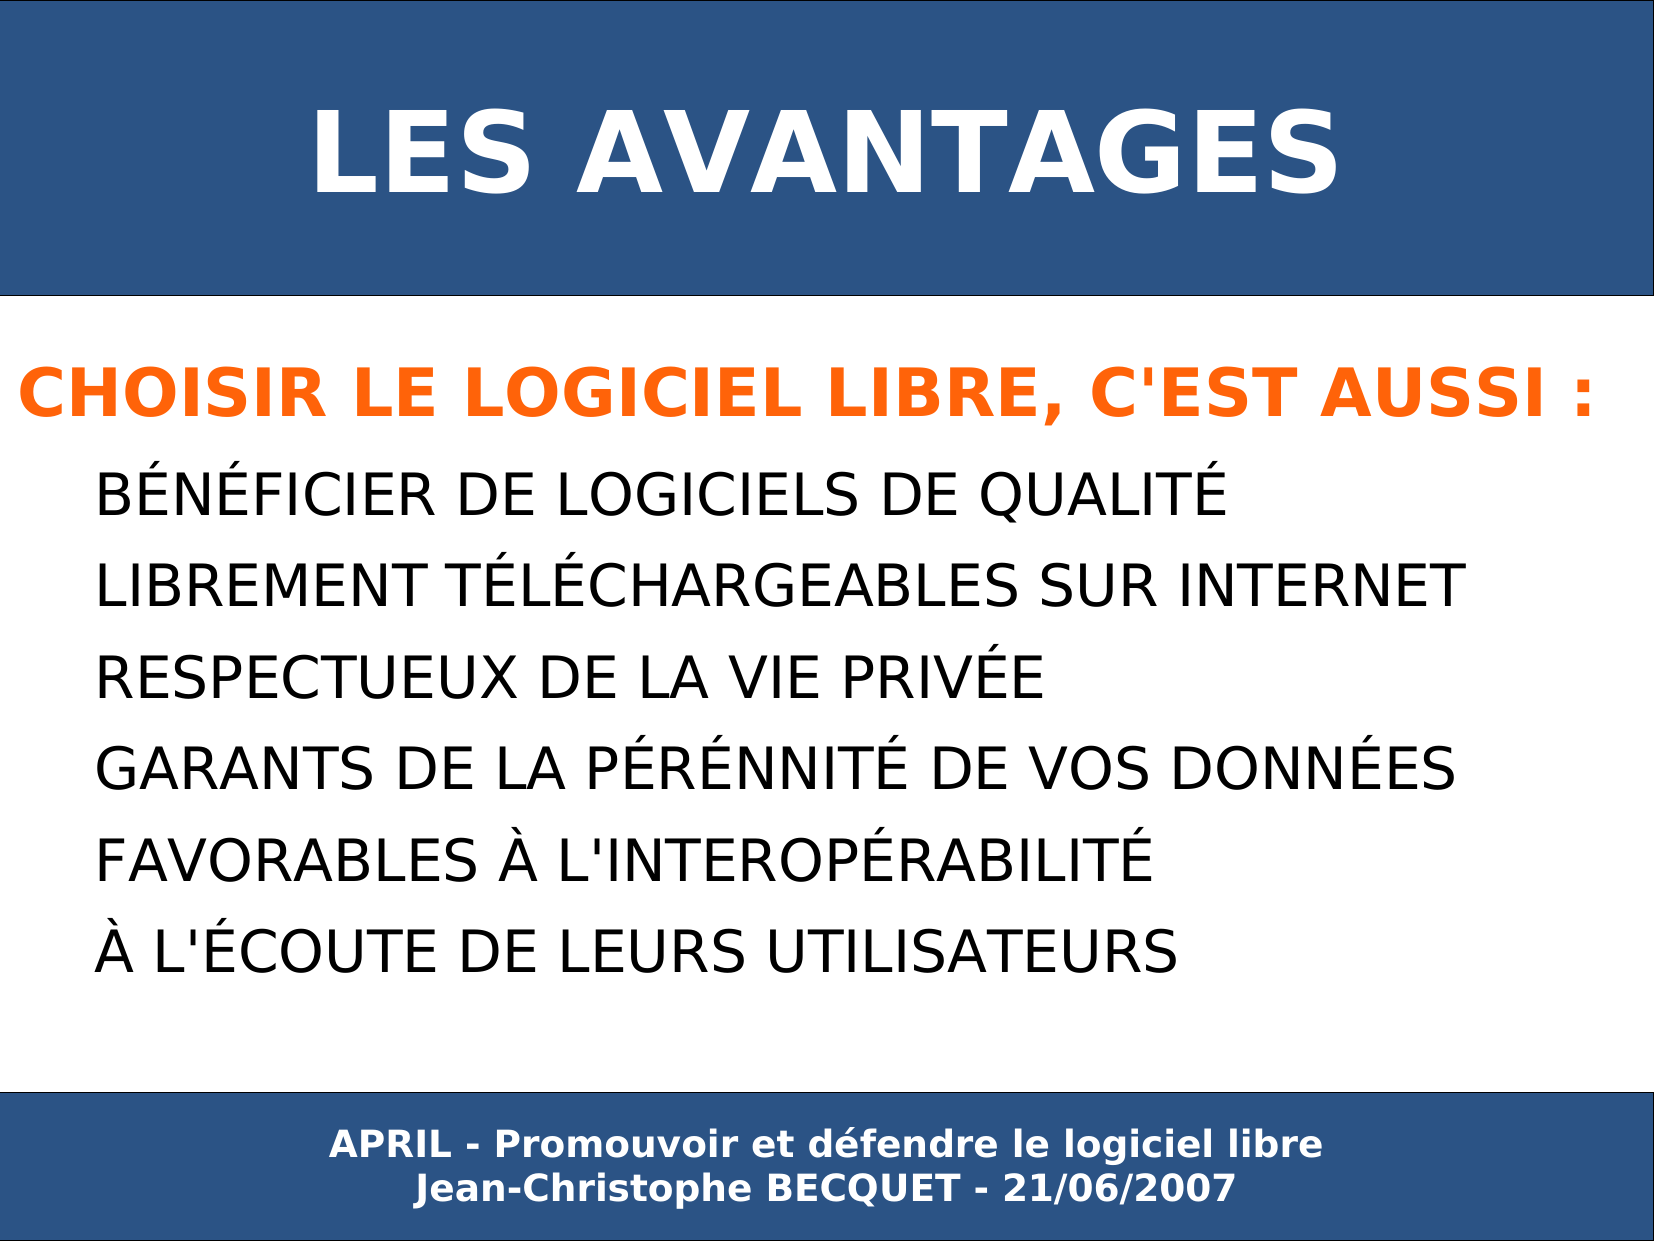

# LES AVANTAGES
CHOISIR LE LOGICIEL LIBRE, C'EST AUSSI :
BÉNÉFICIER DE LOGICIELS DE QUALITÉ
LIBREMENT TÉLÉCHARGEABLES SUR INTERNET
RESPECTUEUX DE LA VIE PRIVÉE
GARANTS DE LA PÉRÉNNITÉ DE VOS DONNÉES
FAVORABLES À L'INTEROPÉRABILITÉ
À L'ÉCOUTE DE LEURS UTILISATEURS